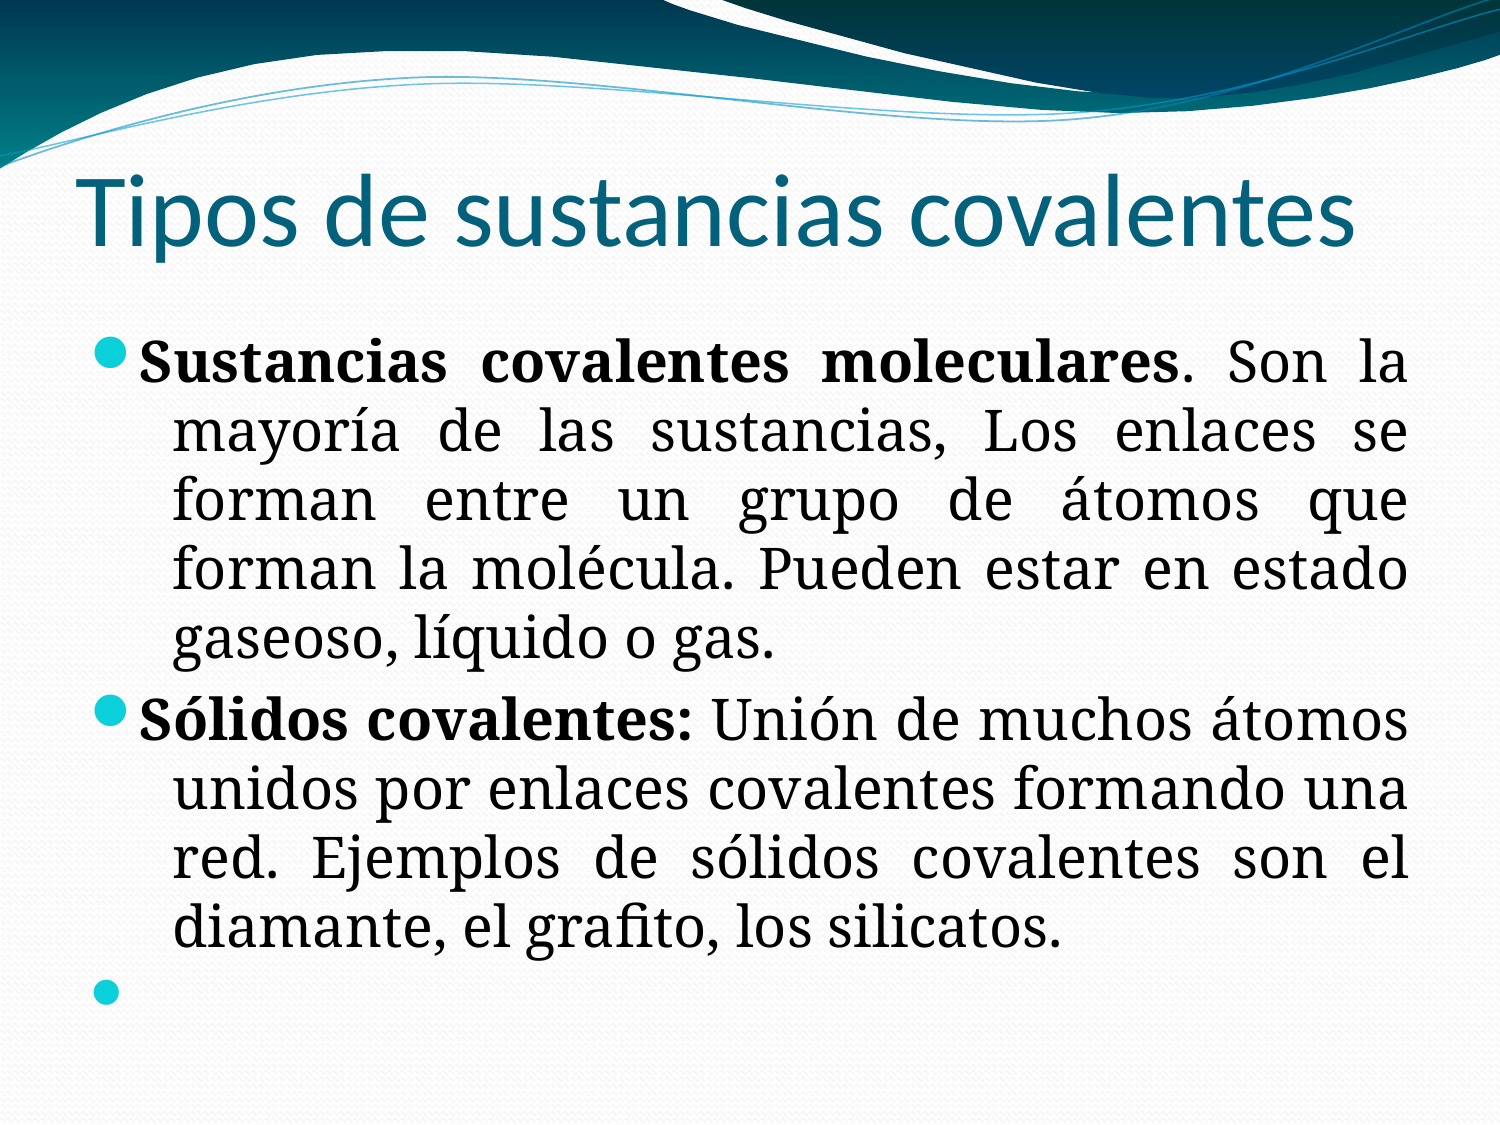

# Tipos de sustancias covalentes
Sustancias covalentes moleculares. Son la mayoría de las sustancias, Los enlaces se forman entre un grupo de átomos que forman la molécula. Pueden estar en estado gaseoso, líquido o gas.
Sólidos covalentes: Unión de muchos átomos unidos por enlaces covalentes formando una red. Ejemplos de sólidos covalentes son el diamante, el grafito, los silicatos.